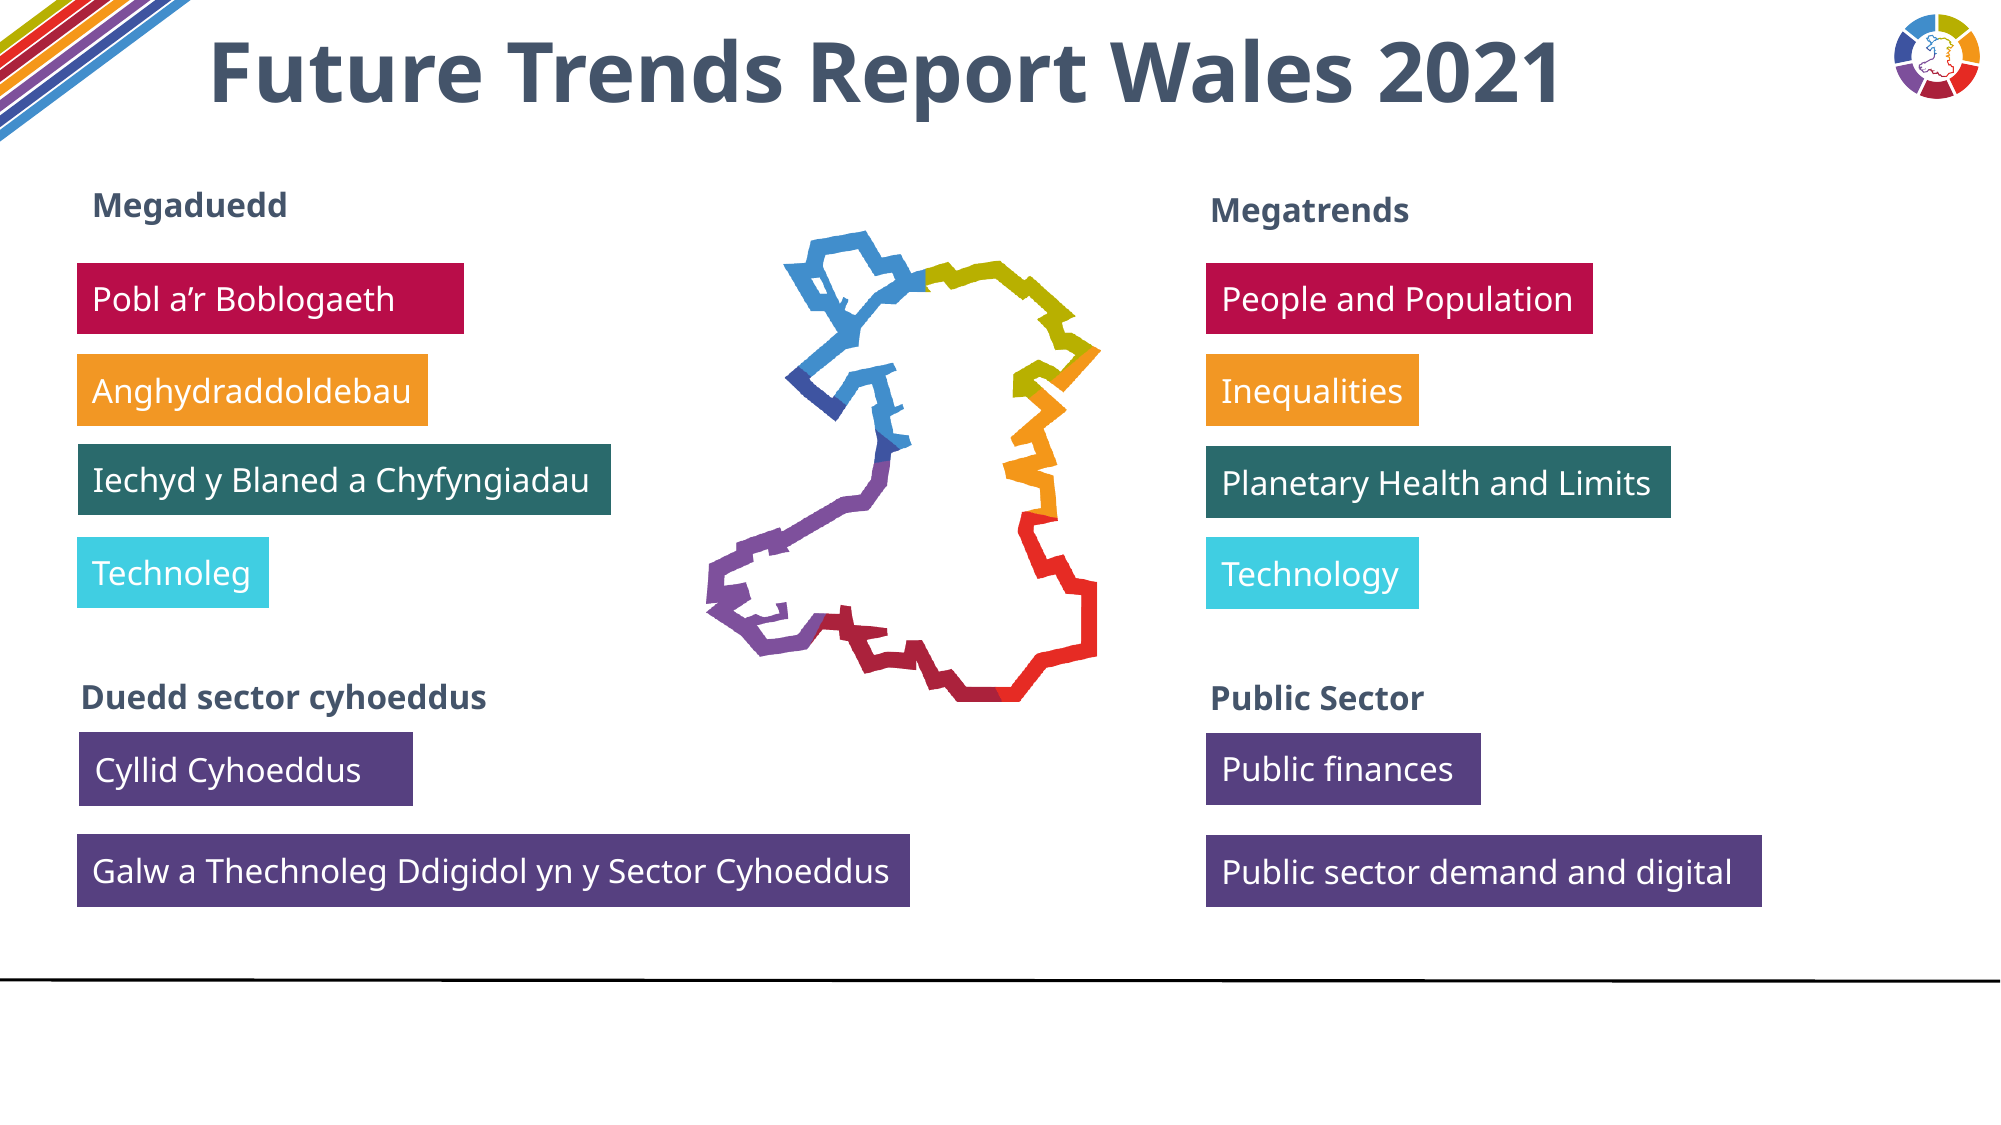

Future Trends Report Wales 2021
Megaduedd
Megatrends
Pobl a’r Boblogaeth
People and Population
Anghydraddoldebau
Inequalities
Iechyd y Blaned a Chyfyngiadau
Planetary Health and Limits
Technoleg
Technology
Duedd sector cyhoeddus
Public Sector
Cyllid Cyhoeddus
Public finances
Galw a Thechnoleg Ddigidol yn y Sector Cyhoeddus
Public sector demand and digital